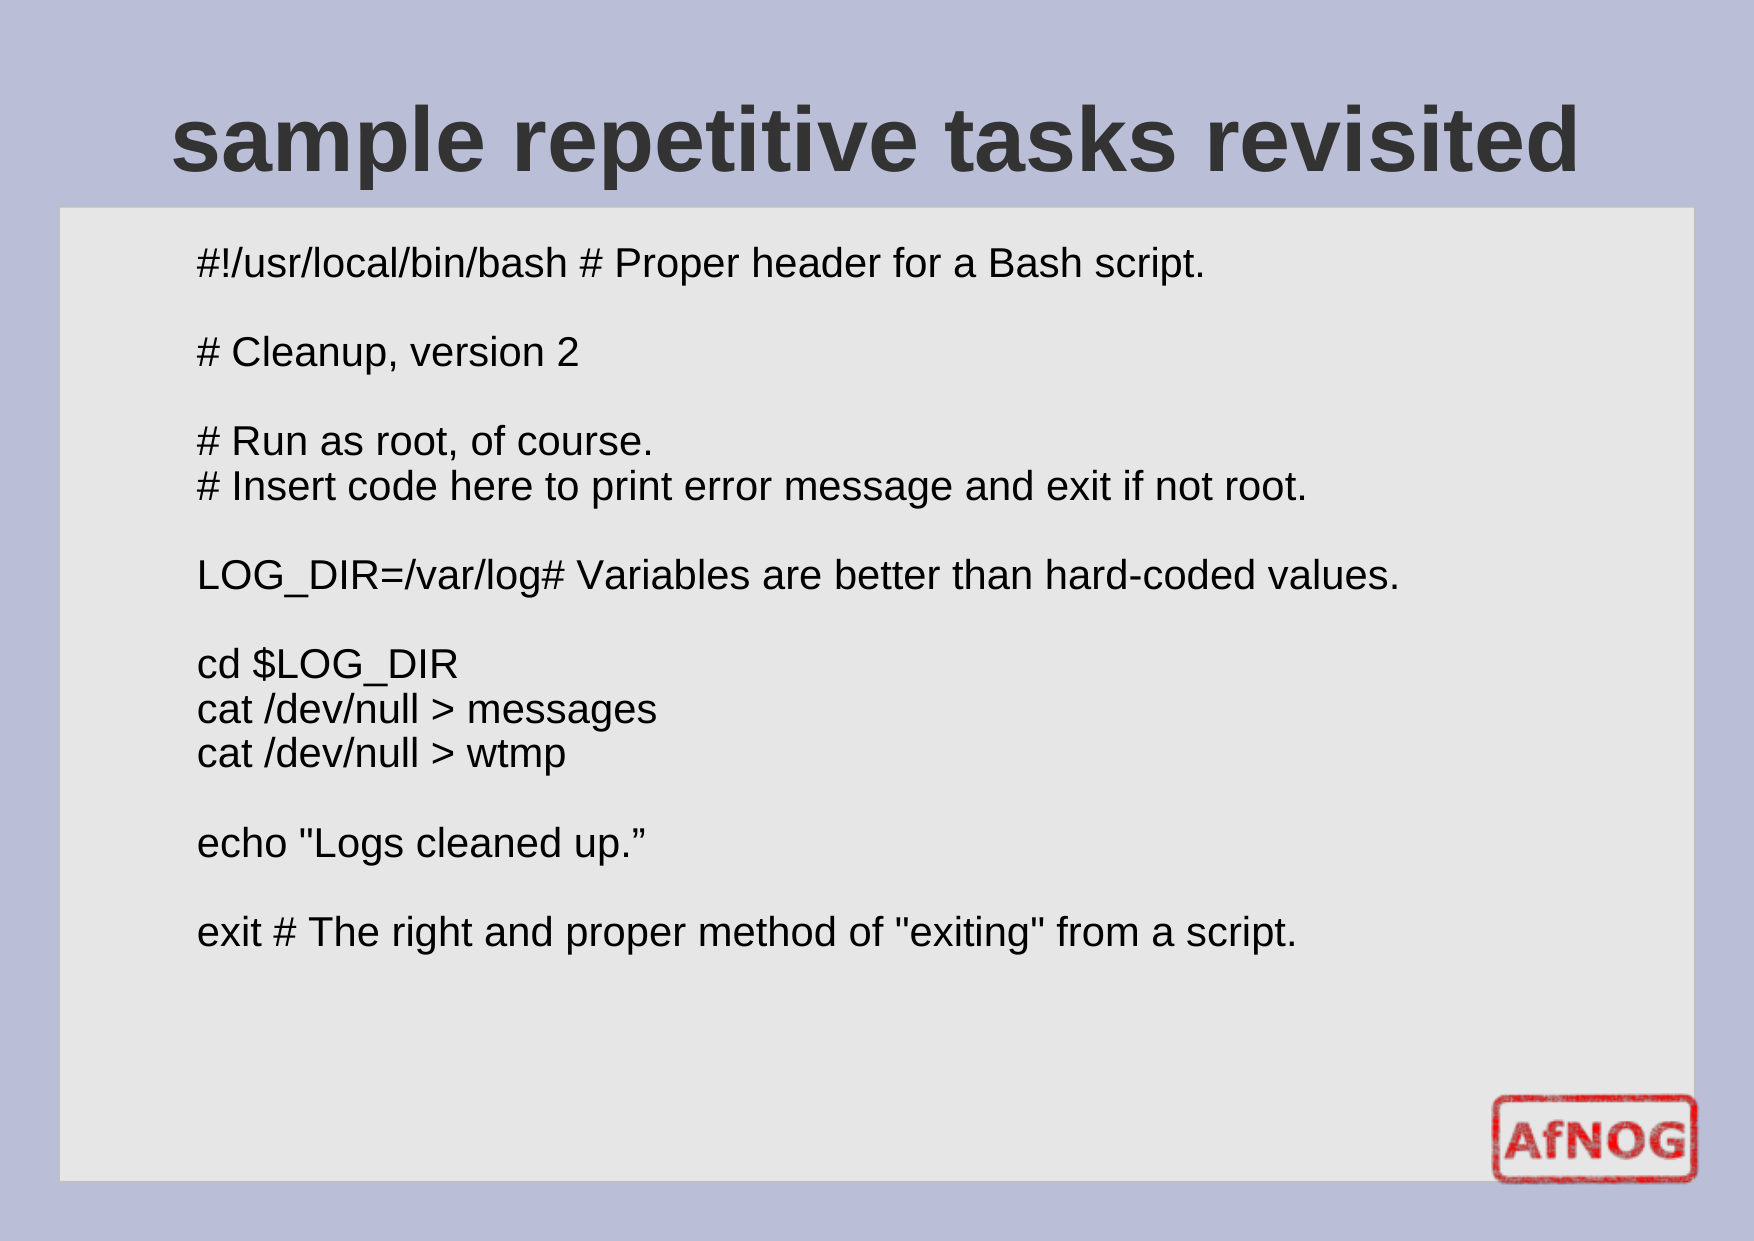

# sample repetitive tasks revisited
#!/usr/local/bin/bash # Proper header for a Bash script.
# Cleanup, version 2
# Run as root, of course.
# Insert code here to print error message and exit if not root.
LOG_DIR=/var/log# Variables are better than hard-coded values.
cd $LOG_DIR
cat /dev/null > messages
cat /dev/null > wtmp
echo "Logs cleaned up.”
exit # The right and proper method of "exiting" from a script.